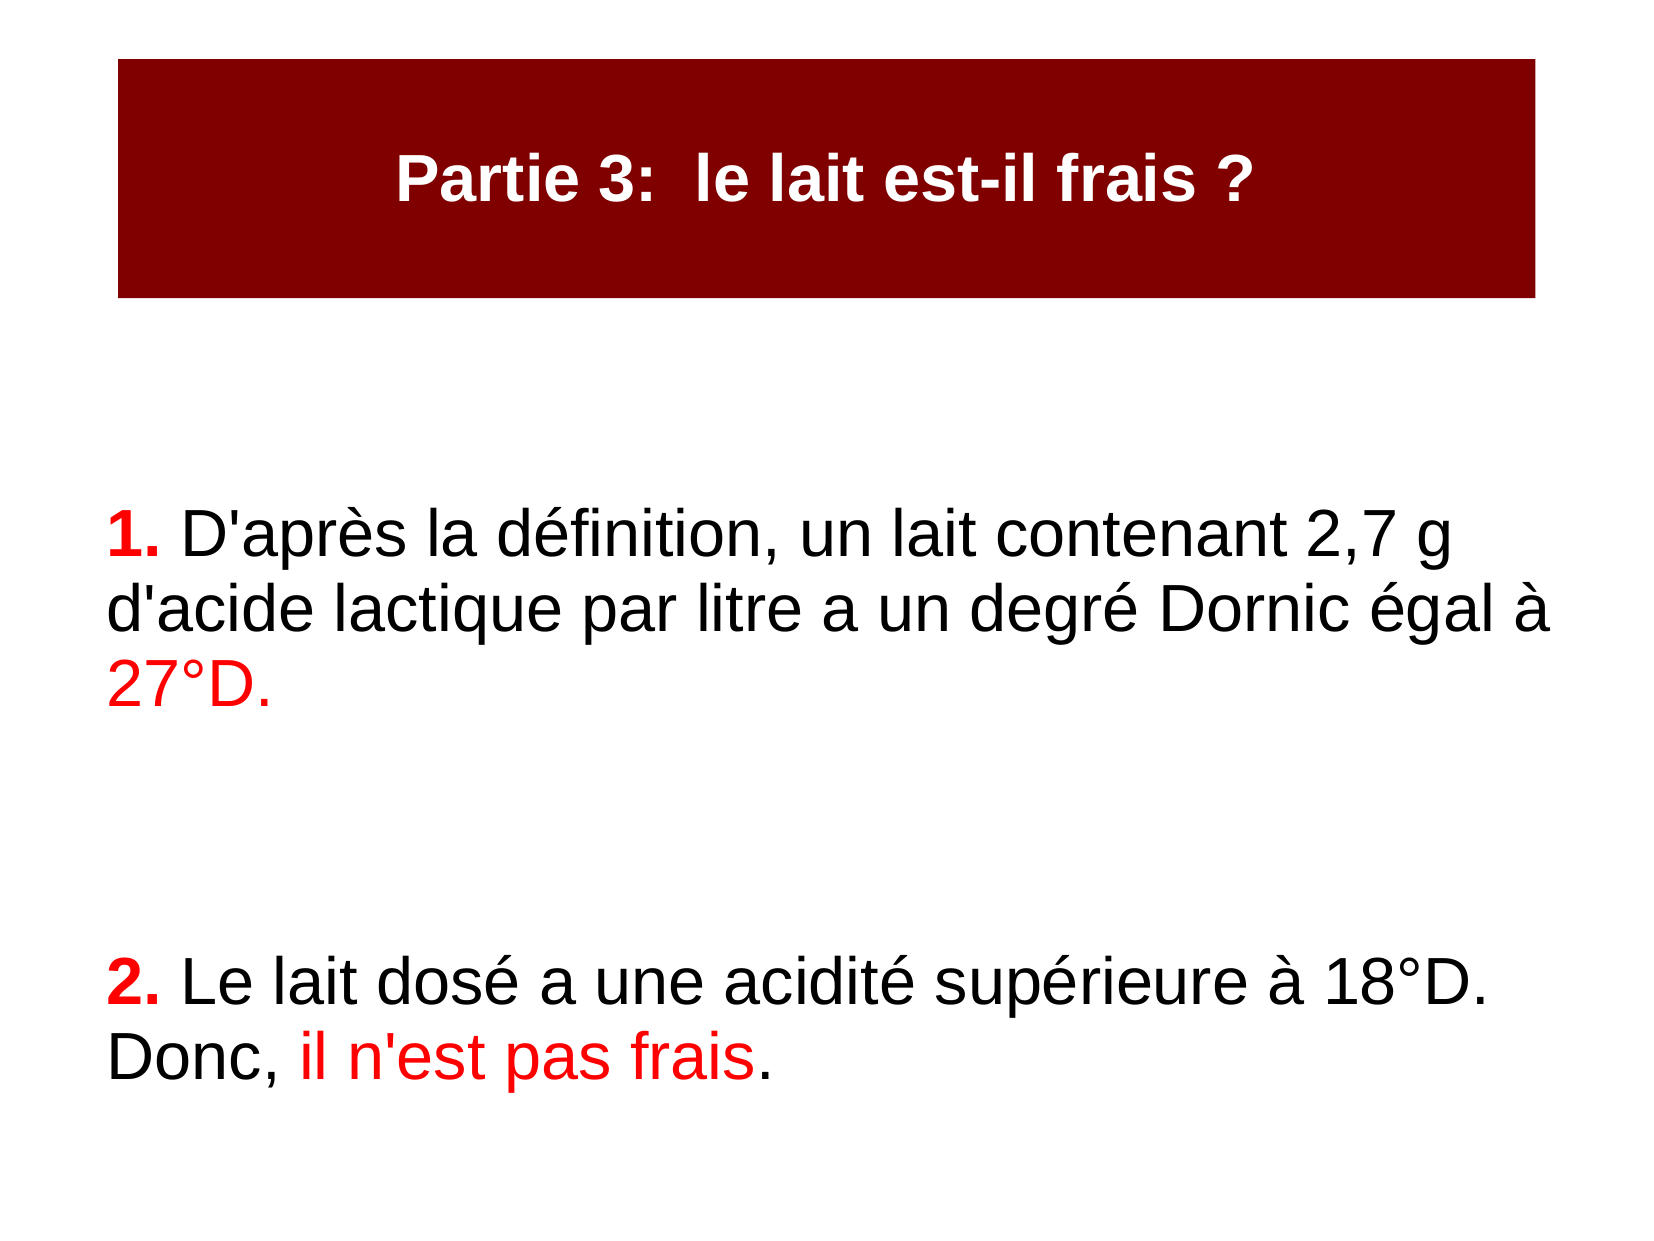

Partie 3: le lait est-il frais ?
# 1. D'après la définition, un lait contenant 2,7 g d'acide lactique par litre a un degré Dornic égal à 27°D.
2. Le lait dosé a une acidité supérieure à 18°D. Donc, il n'est pas frais.